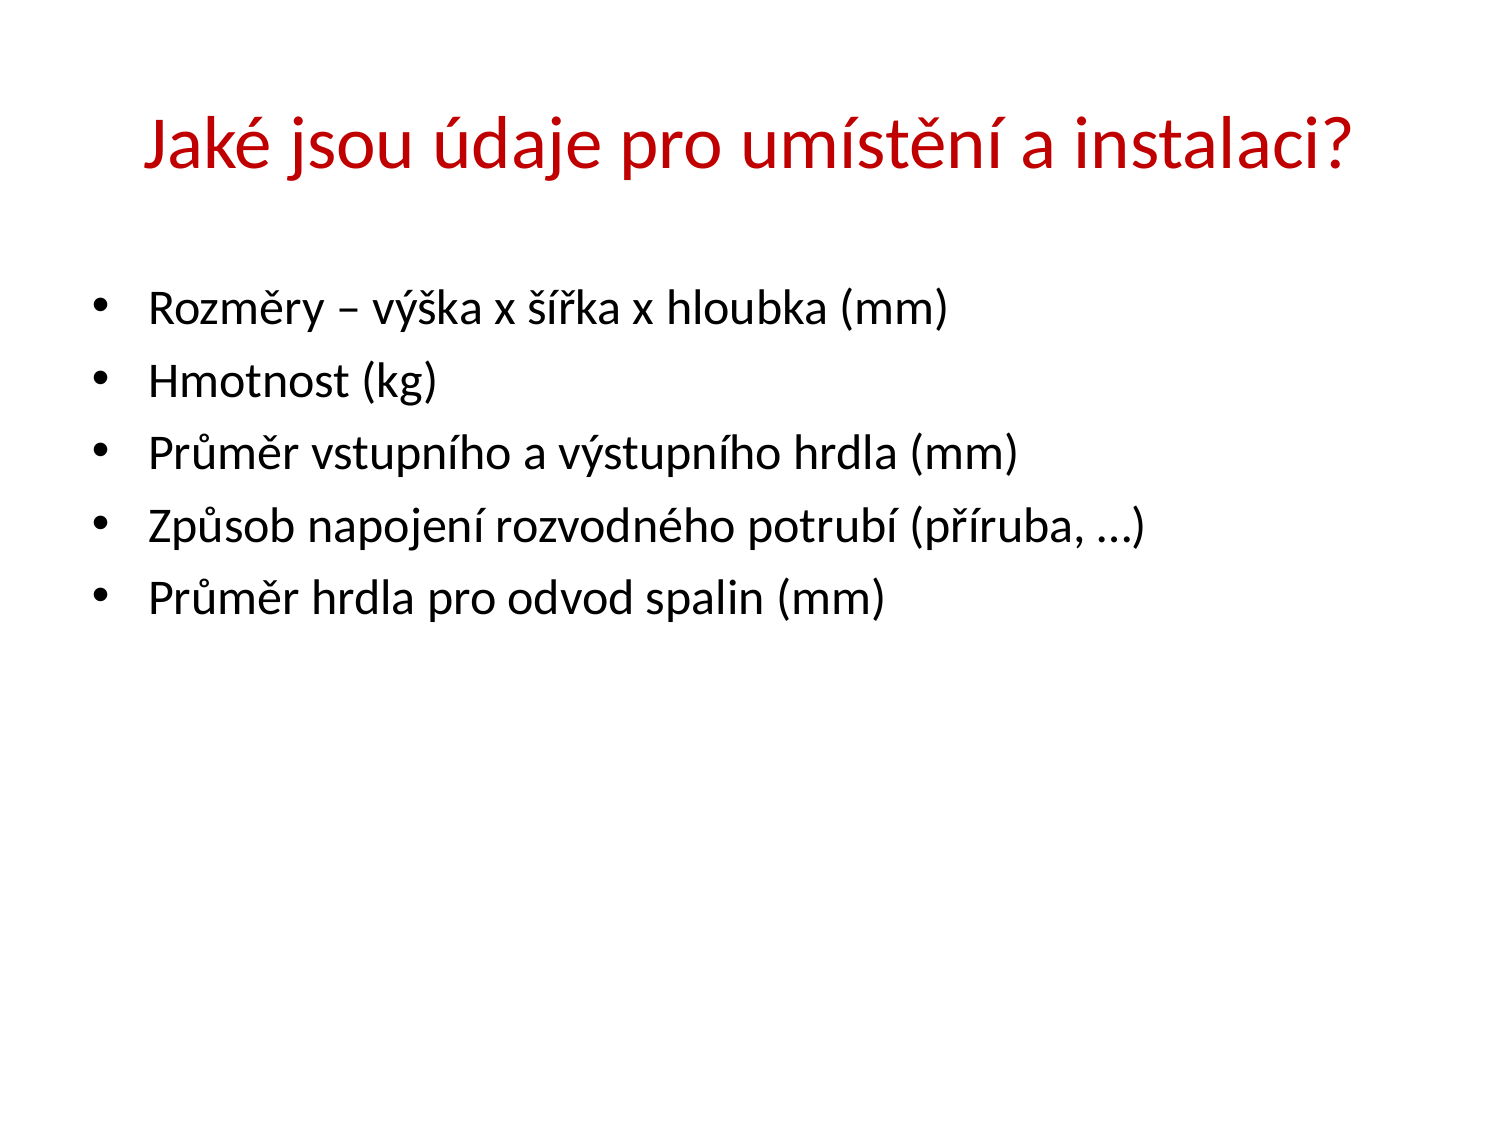

# Jaké jsou údaje pro umístění a instalaci?
Rozměry – výška x šířka x hloubka (mm)
Hmotnost (kg)
Průměr vstupního a výstupního hrdla (mm)
Způsob napojení rozvodného potrubí (příruba, …)
Průměr hrdla pro odvod spalin (mm)